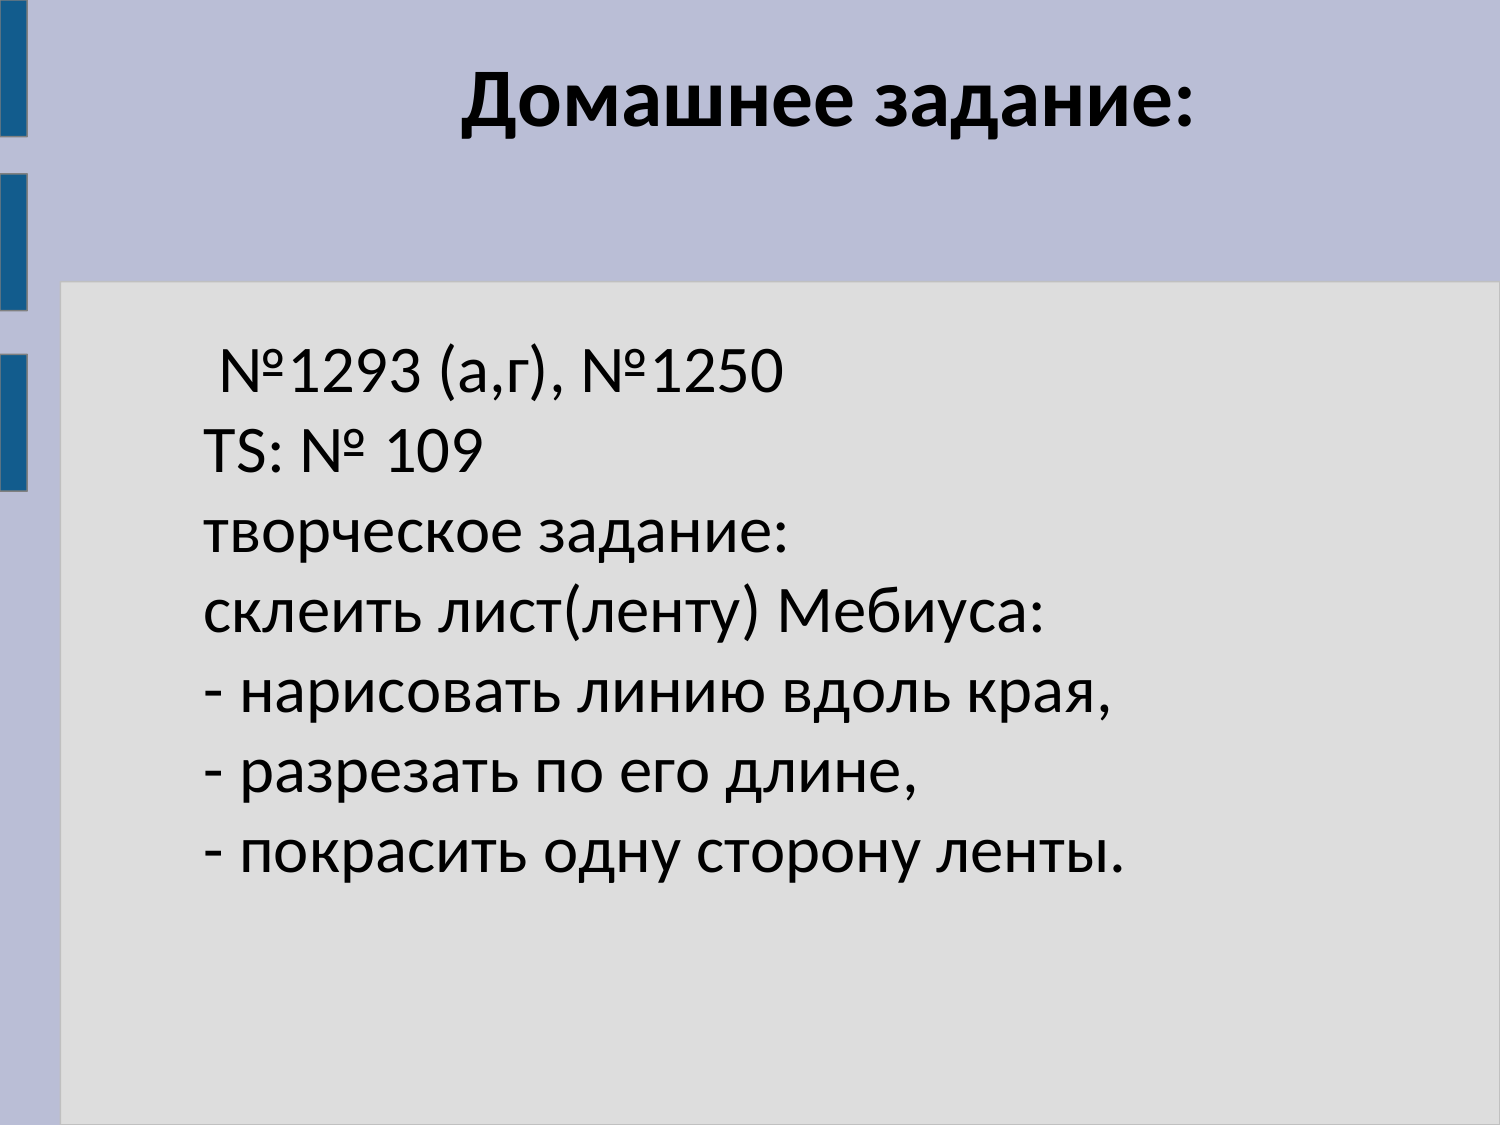

Домашнее задание:
 №1293 (а,г), №1250
TS: № 109
творческое задание:
склеить лист(ленту) Мебиуса:
- нарисовать линию вдоль края,
- разрезать по его длине,
- покрасить одну сторону ленты.